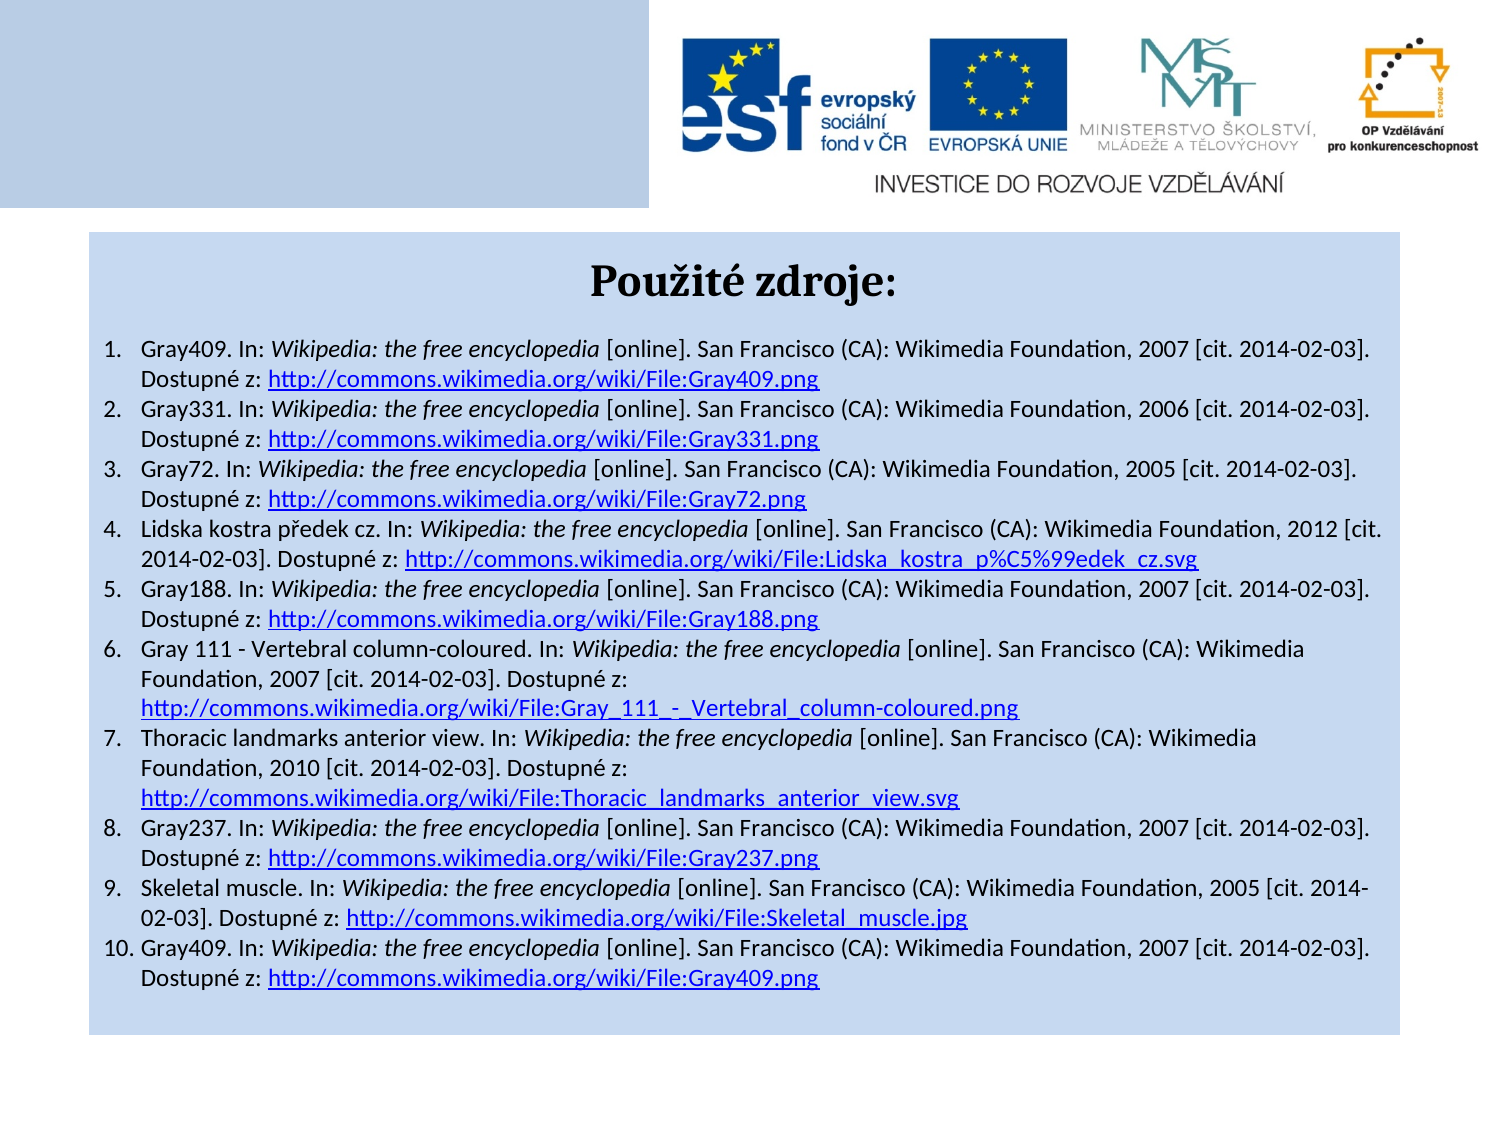

| Použité zdroje: |
| --- |
| Gray409. In: Wikipedia: the free encyclopedia [online]. San Francisco (CA): Wikimedia Foundation, 2007 [cit. 2014-02-03]. Dostupné z: http://commons.wikimedia.org/wiki/File:Gray409.png Gray331. In: Wikipedia: the free encyclopedia [online]. San Francisco (CA): Wikimedia Foundation, 2006 [cit. 2014-02-03]. Dostupné z: http://commons.wikimedia.org/wiki/File:Gray331.png Gray72. In: Wikipedia: the free encyclopedia [online]. San Francisco (CA): Wikimedia Foundation, 2005 [cit. 2014-02-03]. Dostupné z: http://commons.wikimedia.org/wiki/File:Gray72.png Lidska kostra předek cz. In: Wikipedia: the free encyclopedia [online]. San Francisco (CA): Wikimedia Foundation, 2012 [cit. 2014-02-03]. Dostupné z: http://commons.wikimedia.org/wiki/File:Lidska\_kostra\_p%C5%99edek\_cz.svg Gray188. In: Wikipedia: the free encyclopedia [online]. San Francisco (CA): Wikimedia Foundation, 2007 [cit. 2014-02-03]. Dostupné z: http://commons.wikimedia.org/wiki/File:Gray188.png Gray 111 - Vertebral column-coloured. In: Wikipedia: the free encyclopedia [online]. San Francisco (CA): Wikimedia Foundation, 2007 [cit. 2014-02-03]. Dostupné z: http://commons.wikimedia.org/wiki/File:Gray\_111\_-\_Vertebral\_column-coloured.png Thoracic landmarks anterior view. In: Wikipedia: the free encyclopedia [online]. San Francisco (CA): Wikimedia Foundation, 2010 [cit. 2014-02-03]. Dostupné z: http://commons.wikimedia.org/wiki/File:Thoracic\_landmarks\_anterior\_view.svg Gray237. In: Wikipedia: the free encyclopedia [online]. San Francisco (CA): Wikimedia Foundation, 2007 [cit. 2014-02-03]. Dostupné z: http://commons.wikimedia.org/wiki/File:Gray237.png Skeletal muscle. In: Wikipedia: the free encyclopedia [online]. San Francisco (CA): Wikimedia Foundation, 2005 [cit. 2014-02-03]. Dostupné z: http://commons.wikimedia.org/wiki/File:Skeletal\_muscle.jpg Gray409. In: Wikipedia: the free encyclopedia [online]. San Francisco (CA): Wikimedia Foundation, 2007 [cit. 2014-02-03]. Dostupné z: http://commons.wikimedia.org/wiki/File:Gray409.png |